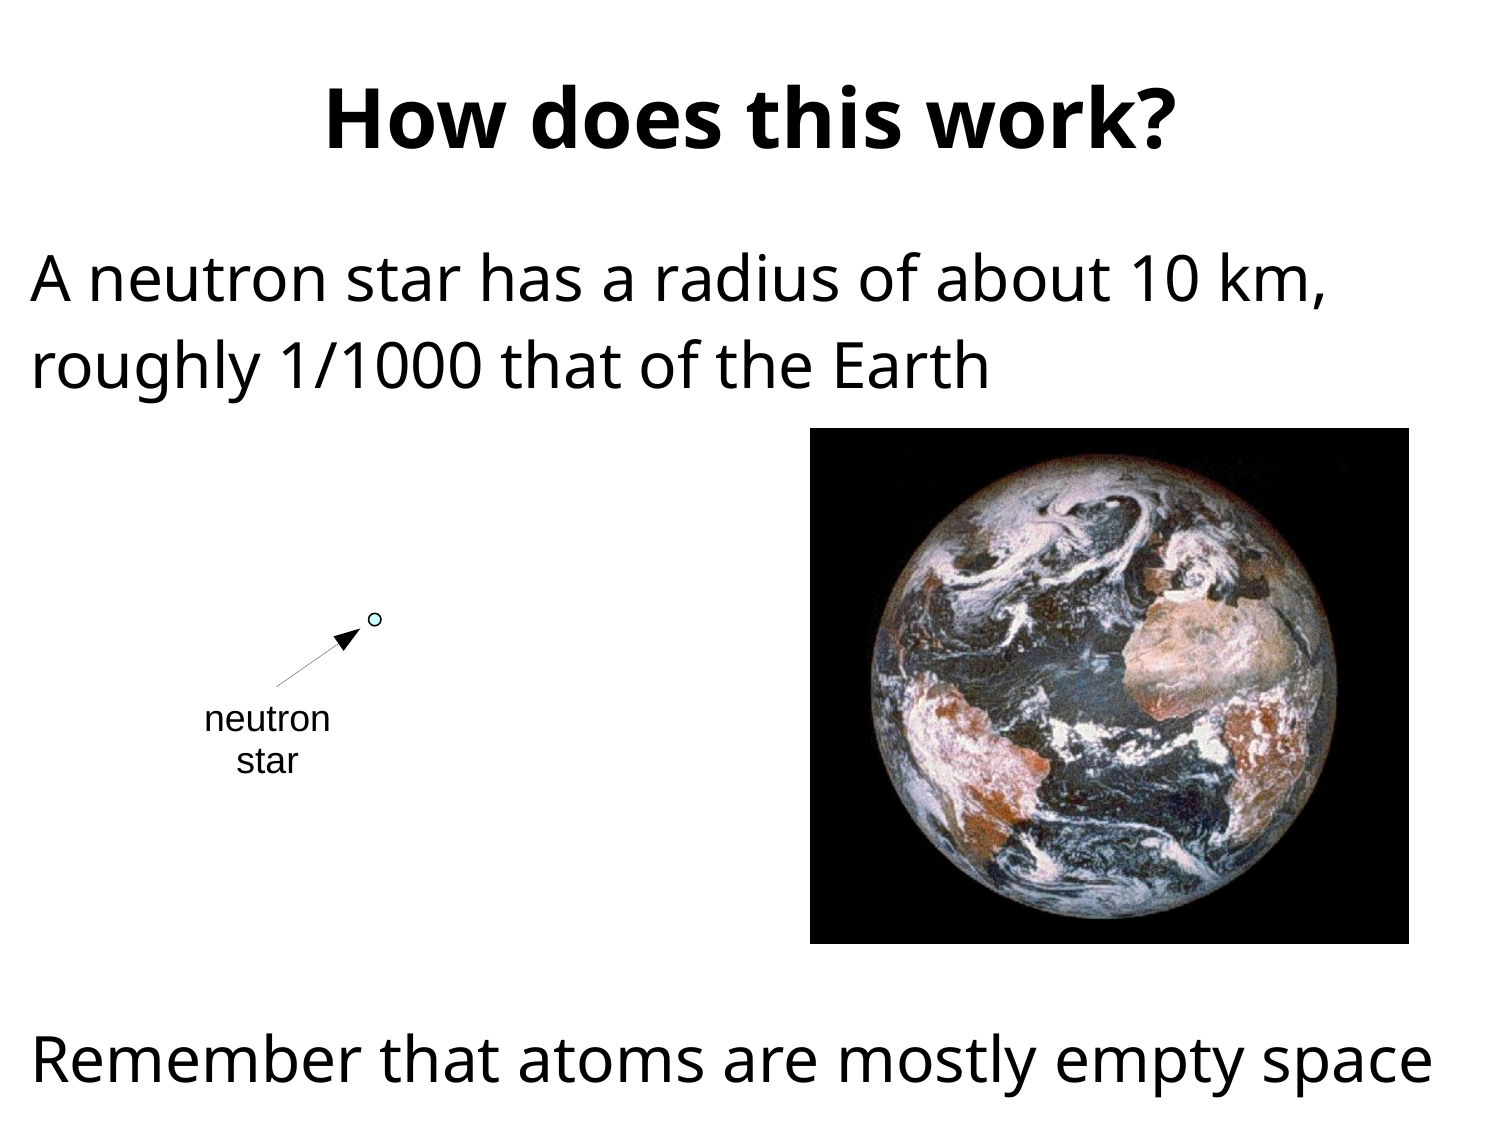

# How does this work?
A neutron star has a radius of about 10 km, roughly 1/1000 that of the Earth
Remember that atoms are mostly empty space
neutron
star